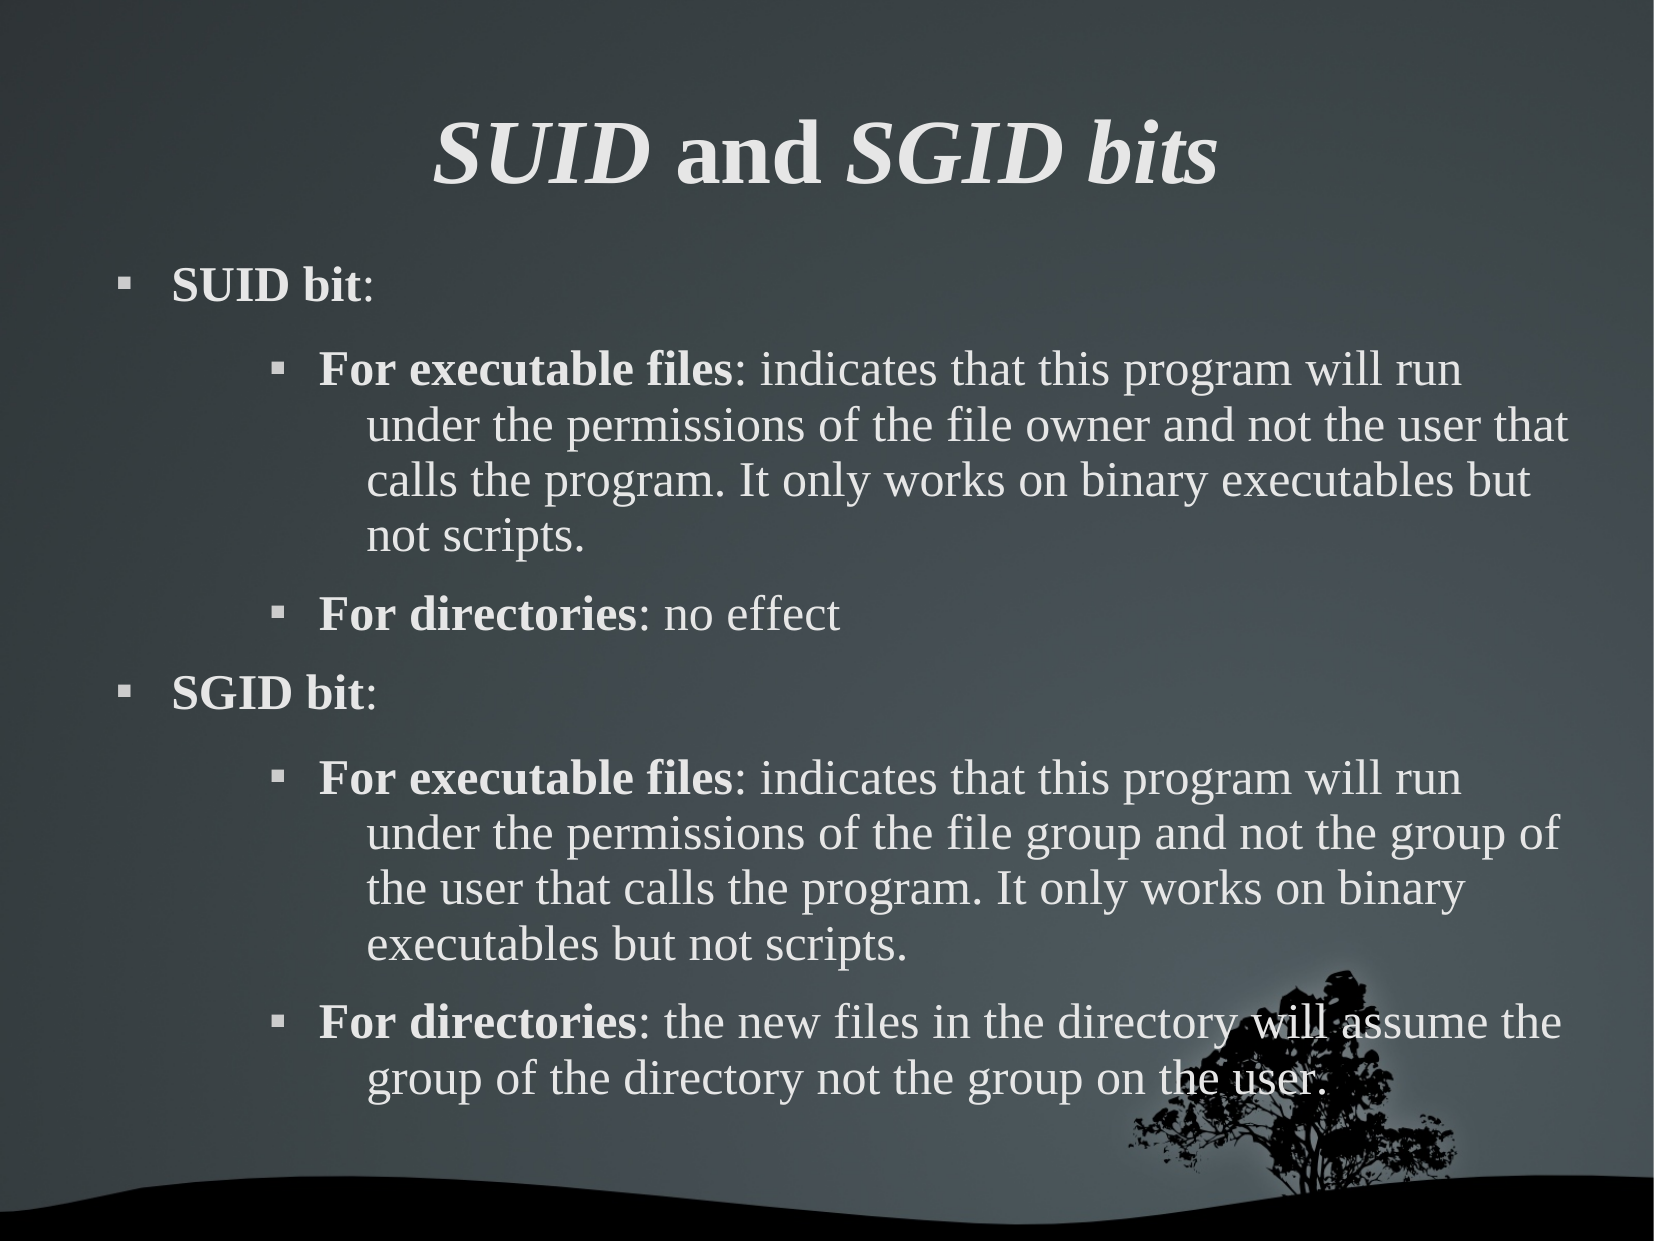

SUID and SGID bits
# SUID bit:
For executable files: indicates that this program will run under the permissions of the file owner and not the user that calls the program. It only works on binary executables but not scripts.
For directories: no effect
SGID bit:
For executable files: indicates that this program will run under the permissions of the file group and not the group of the user that calls the program. It only works on binary executables but not scripts.
For directories: the new files in the directory will assume the group of the directory not the group on the user.